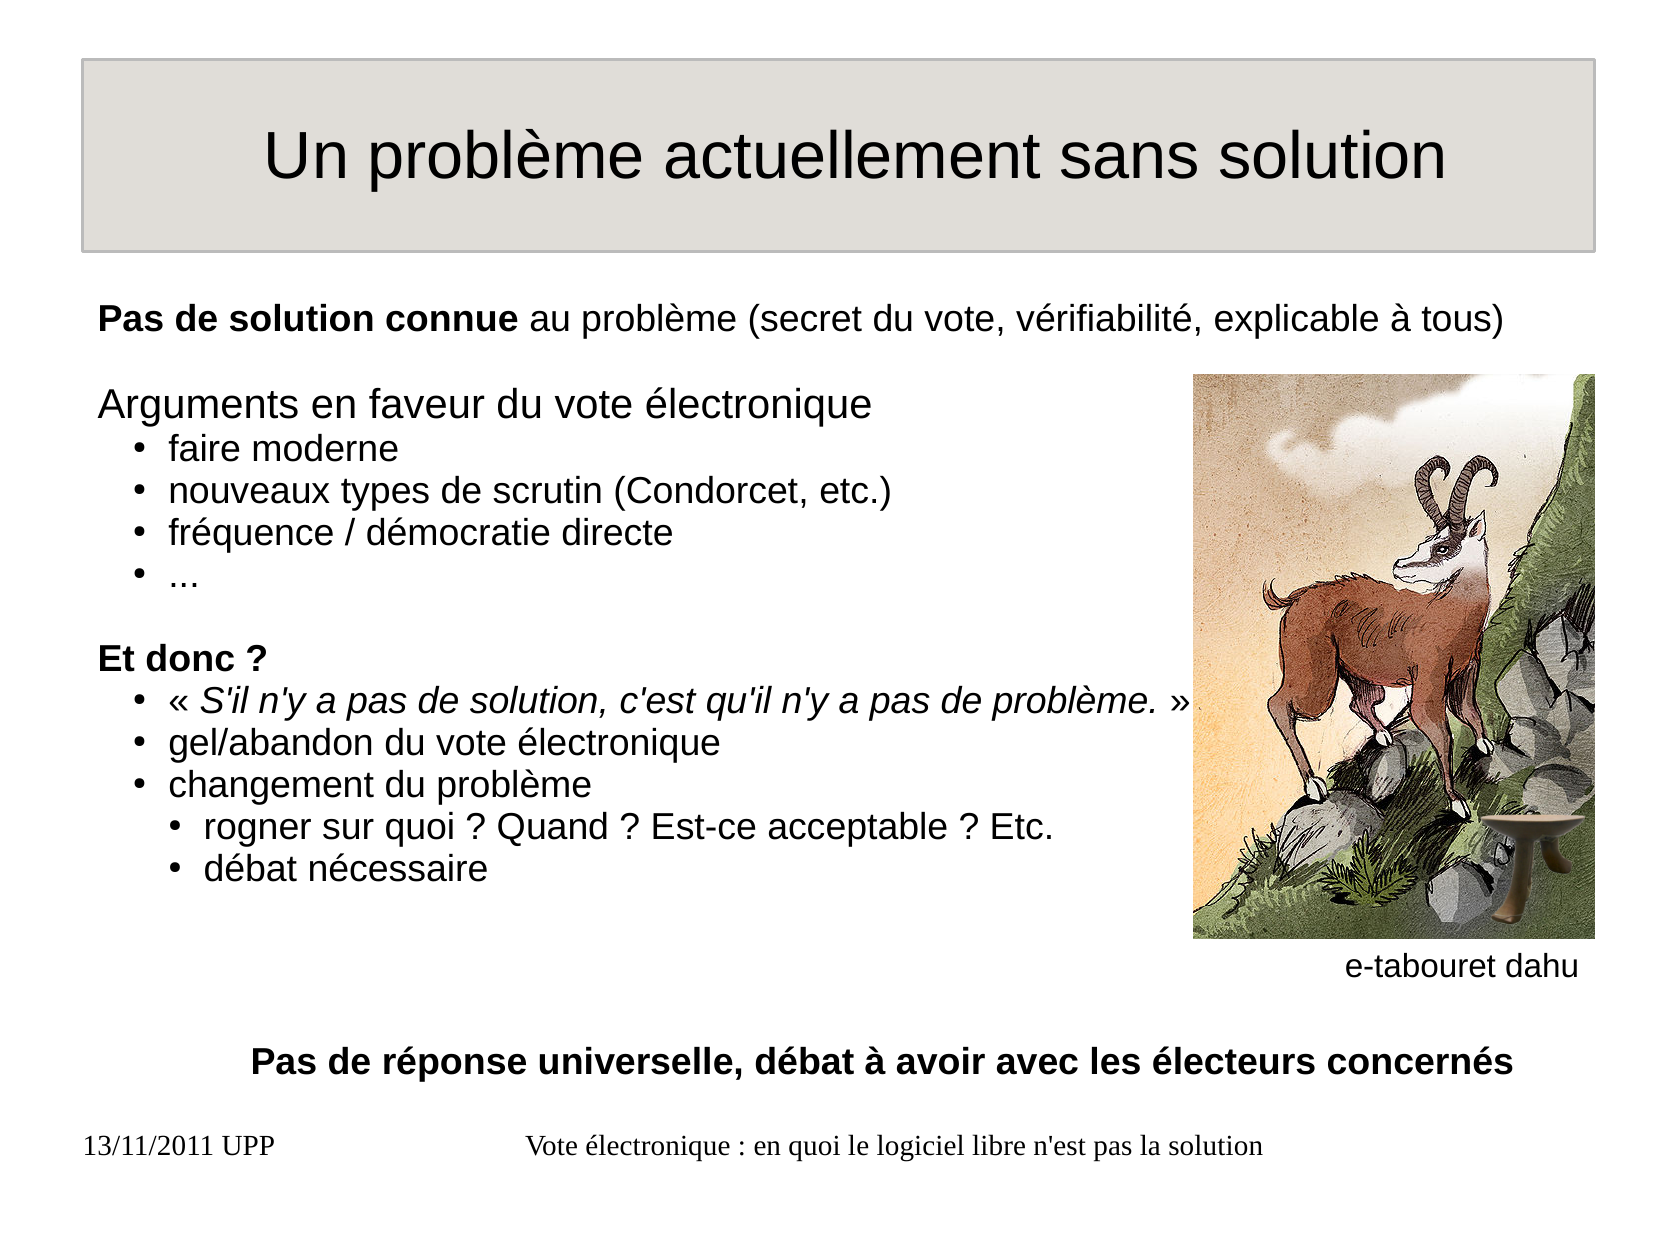

# Un problème actuellement sans solution
Pas de solution connue au problème (secret du vote, vérifiabilité, explicable à tous)
Arguments en faveur du vote électronique
faire moderne
nouveaux types de scrutin (Condorcet, etc.)
fréquence / démocratie directe
...
Et donc ?
« S'il n'y a pas de solution, c'est qu'il n'y a pas de problème. »
gel/abandon du vote électronique
changement du problème
rogner sur quoi ? Quand ? Est-ce acceptable ? Etc.
débat nécessaire
e-tabouret dahu
Pas de réponse universelle, débat à avoir avec les électeurs concernés